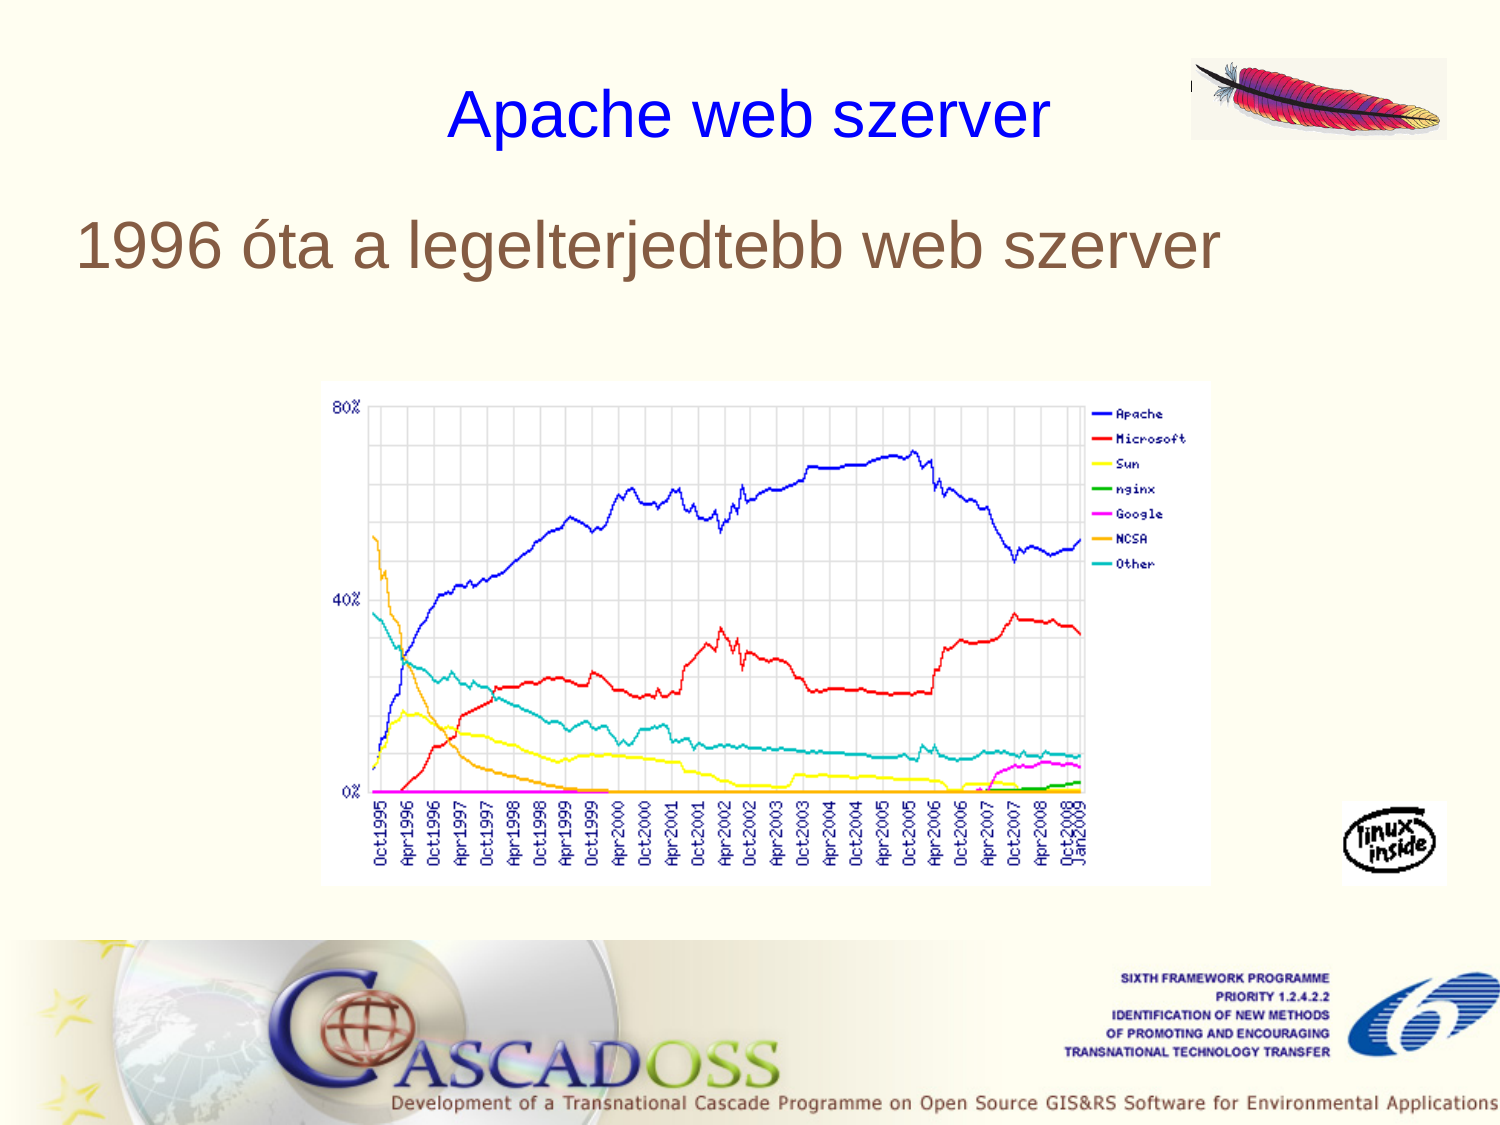

# Apache web szerver
1996 óta a legelterjedtebb web szerver